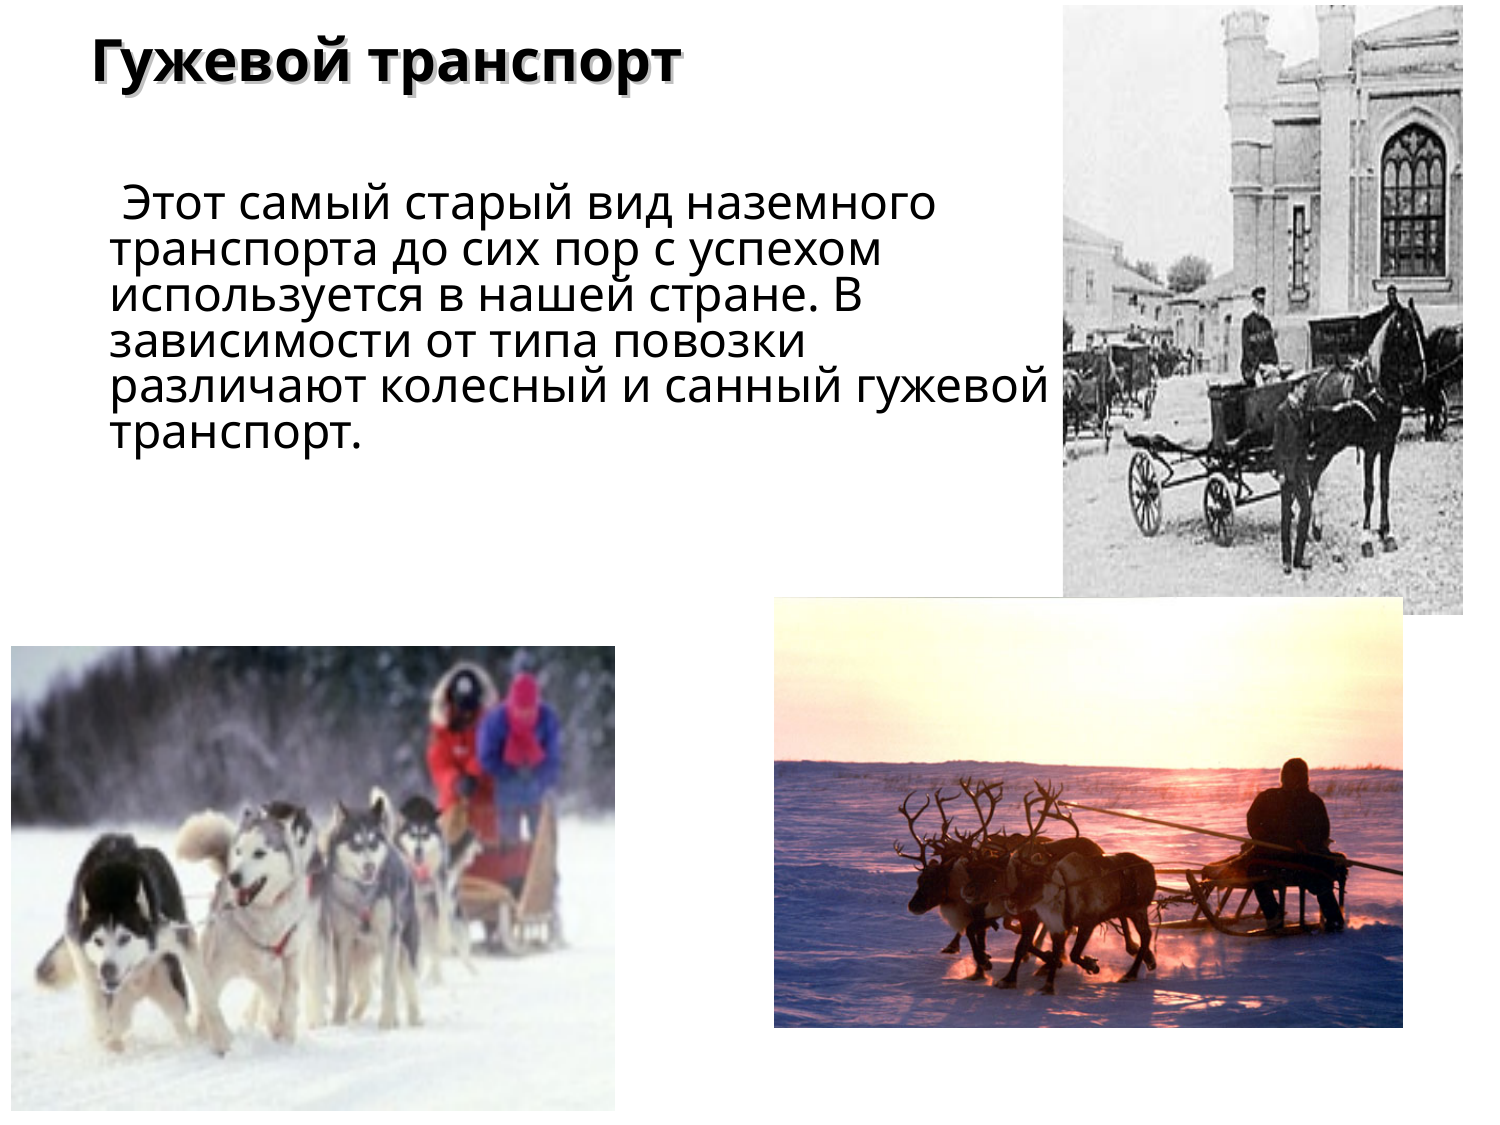

# Гужевой транспорт
 Этот самый старый вид наземного транспорта до сих пор с успехом используется в нашей стране. В зависимости от типа повозки различают колесный и санный гужевой транспорт.